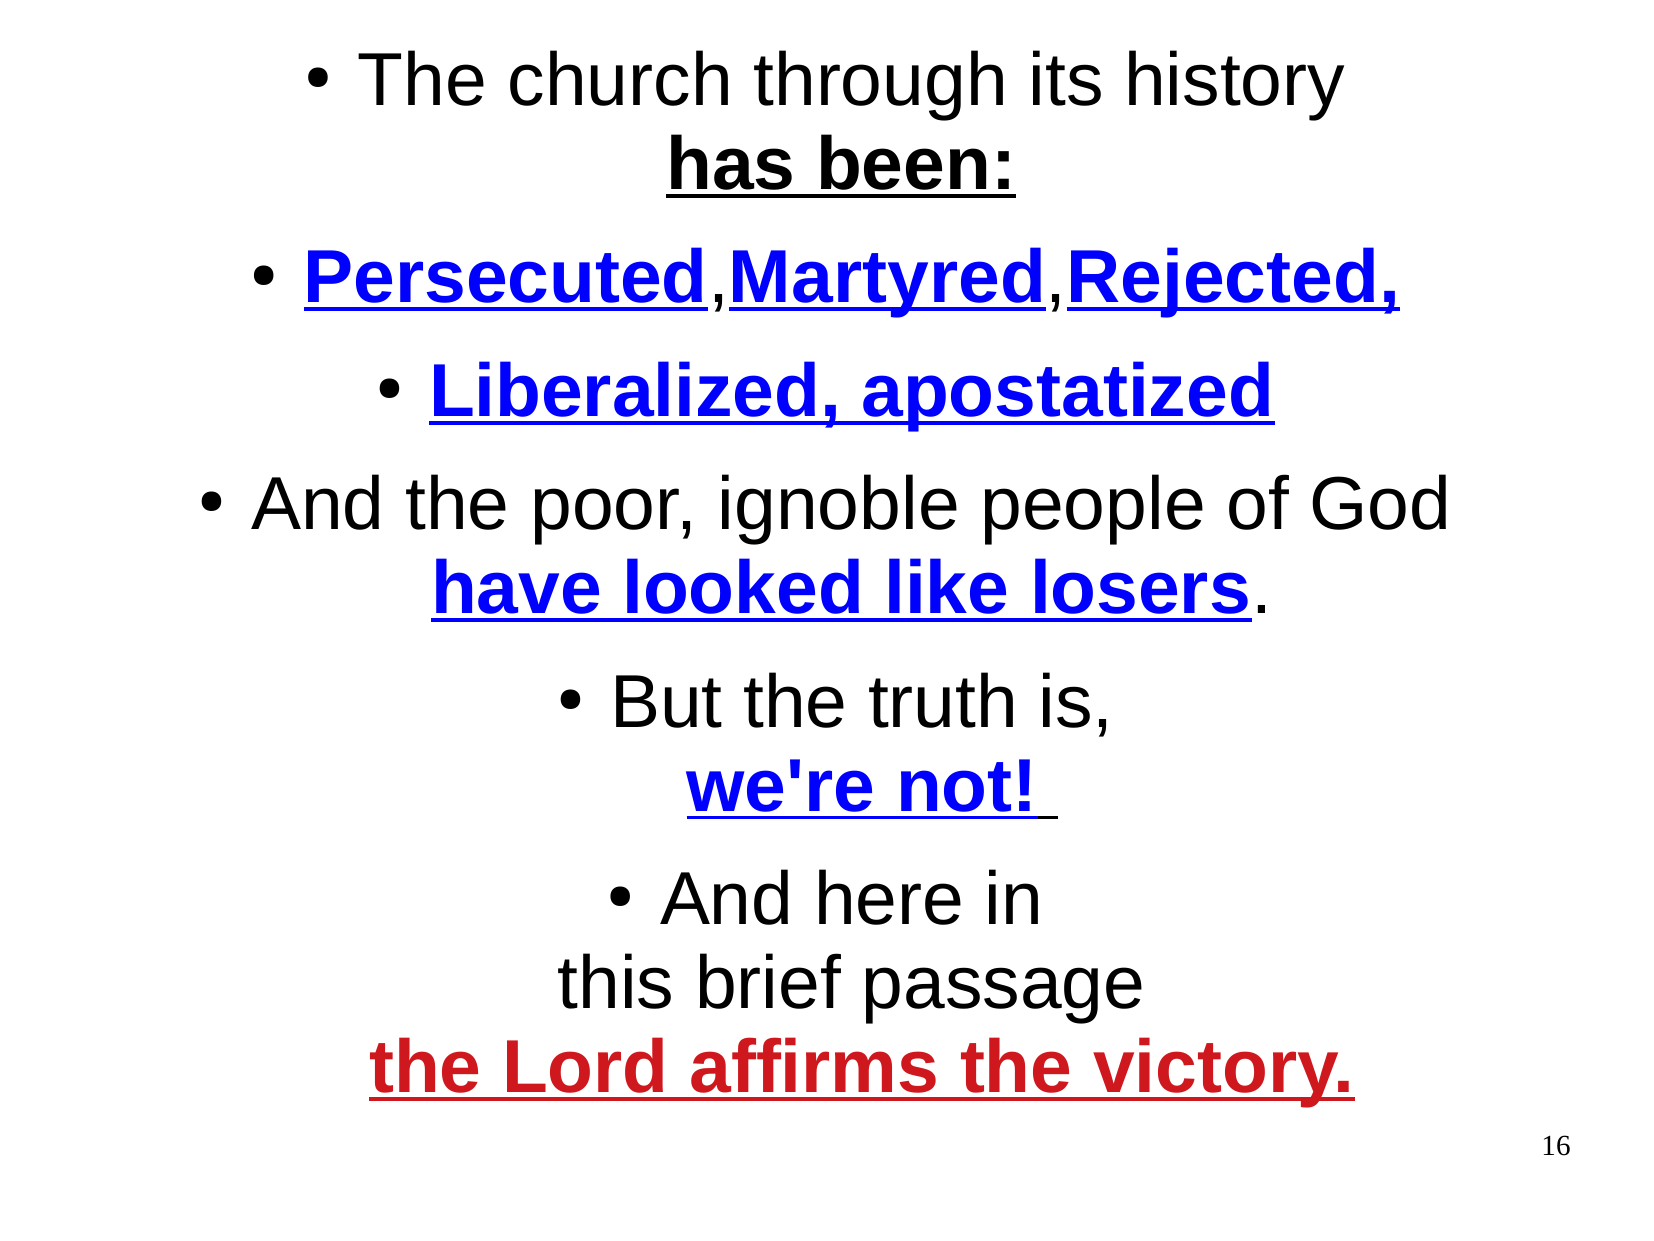

# The church through its history has been:
Persecuted,Martyred,Rejected,
Liberalized, apostatized
And the poor, ignoble people of God
have looked like losers.
But the truth is,
 we're not!
And here in
this brief passage
the Lord affirms the victory.
16